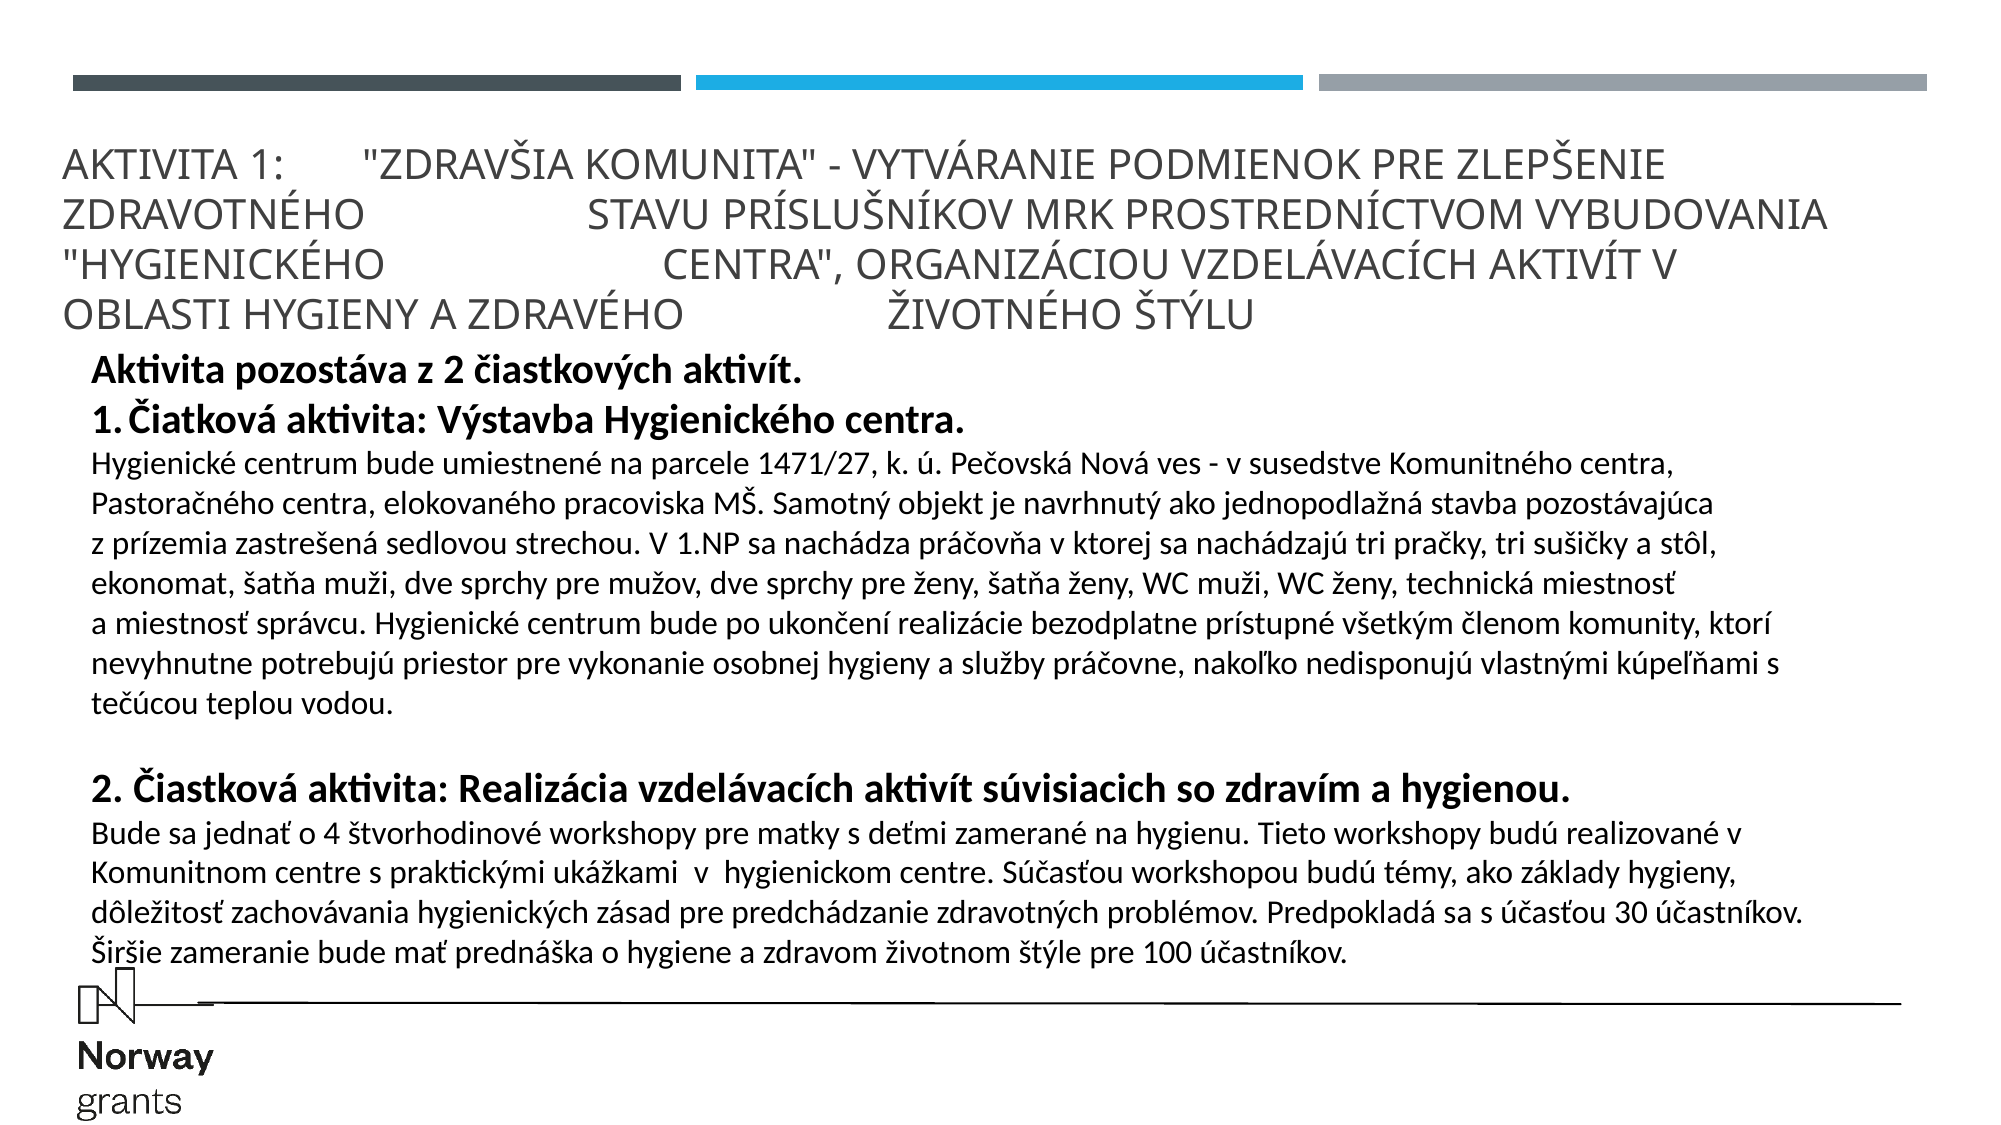

# Aktivita 1: 	"Zdravšia komunita" - vytváranie podmienok pre zlepšenie zdravotného 			stavu príslušníkov MRK prostredníctvom vybudovania "Hygienického 				centra", organizáciou vzdelávacích aktivít v oblasti hygieny a zdravého 			životného štýlu
Aktivita pozostáva z 2 čiastkových aktivít.
Čiatková aktivita: Výstavba Hygienického centra.
Hygienické centrum bude umiestnené na parcele 1471/27, k. ú. Pečovská Nová ves - v susedstve Komunitného centra, Pastoračného centra, elokovaného pracoviska MŠ. Samotný objekt je navrhnutý ako jednopodlažná stavba pozostávajúca z prízemia zastrešená sedlovou strechou. V 1.NP sa nachádza práčovňa v ktorej sa nachádzajú tri pračky, tri sušičky a stôl, ekonomat, šatňa muži, dve sprchy pre mužov, dve sprchy pre ženy, šatňa ženy, WC muži, WC ženy, technická miestnosť a miestnosť správcu. Hygienické centrum bude po ukončení realizácie bezodplatne prístupné všetkým členom komunity, ktorí nevyhnutne potrebujú priestor pre vykonanie osobnej hygieny a služby práčovne, nakoľko nedisponujú vlastnými kúpeľňami s tečúcou teplou vodou.
2. Čiastková aktivita: Realizácia vzdelávacích aktivít súvisiacich so zdravím a hygienou.
Bude sa jednať o 4 štvorhodinové workshopy pre matky s deťmi zamerané na hygienu. Tieto workshopy budú realizované v Komunitnom centre s praktickými ukážkami v hygienickom centre. Súčasťou workshopou budú témy, ako základy hygieny, dôležitosť zachovávania hygienických zásad pre predchádzanie zdravotných problémov. Predpokladá sa s účasťou 30 účastníkov. Širšie zameranie bude mať prednáška o hygiene a zdravom životnom štýle pre 100 účastníkov.